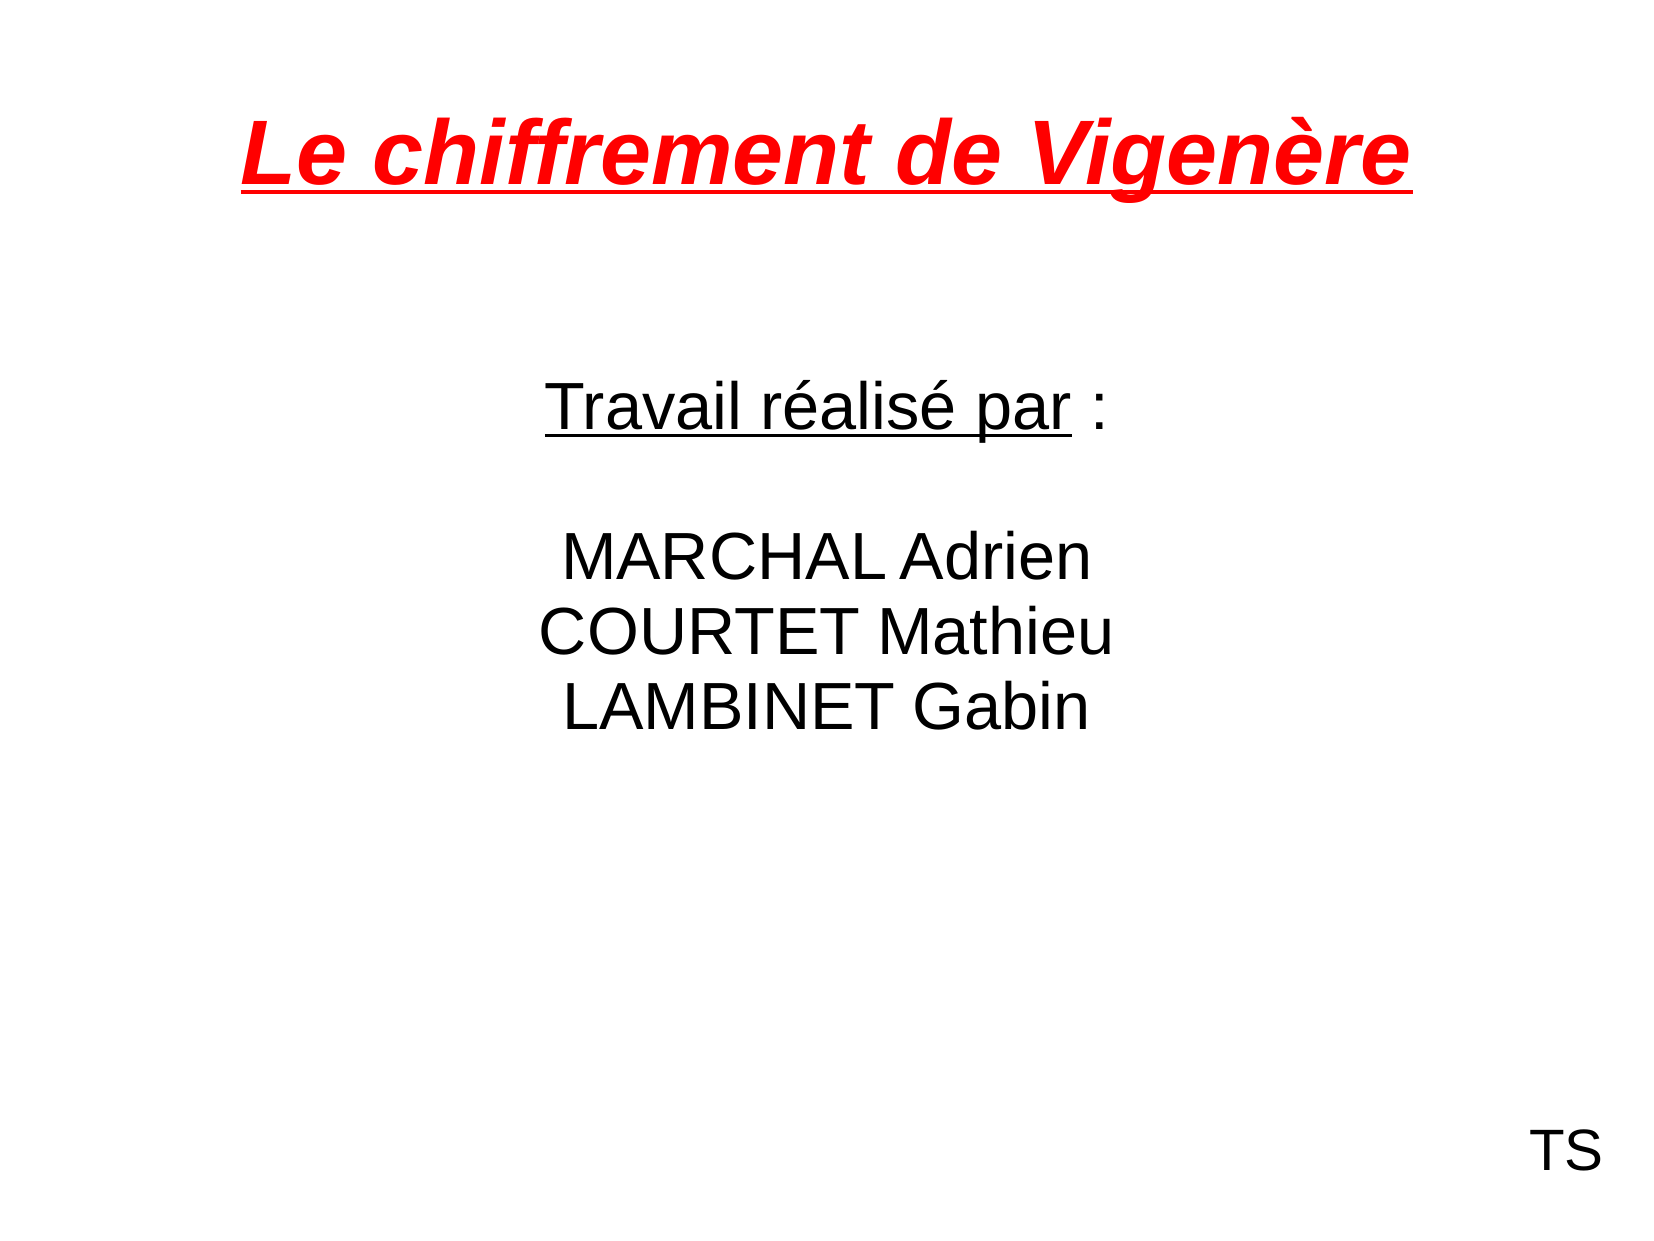

# Le chiffrement de Vigenère
Travail réalisé par :
MARCHAL Adrien
COURTET Mathieu
LAMBINET Gabin
TS